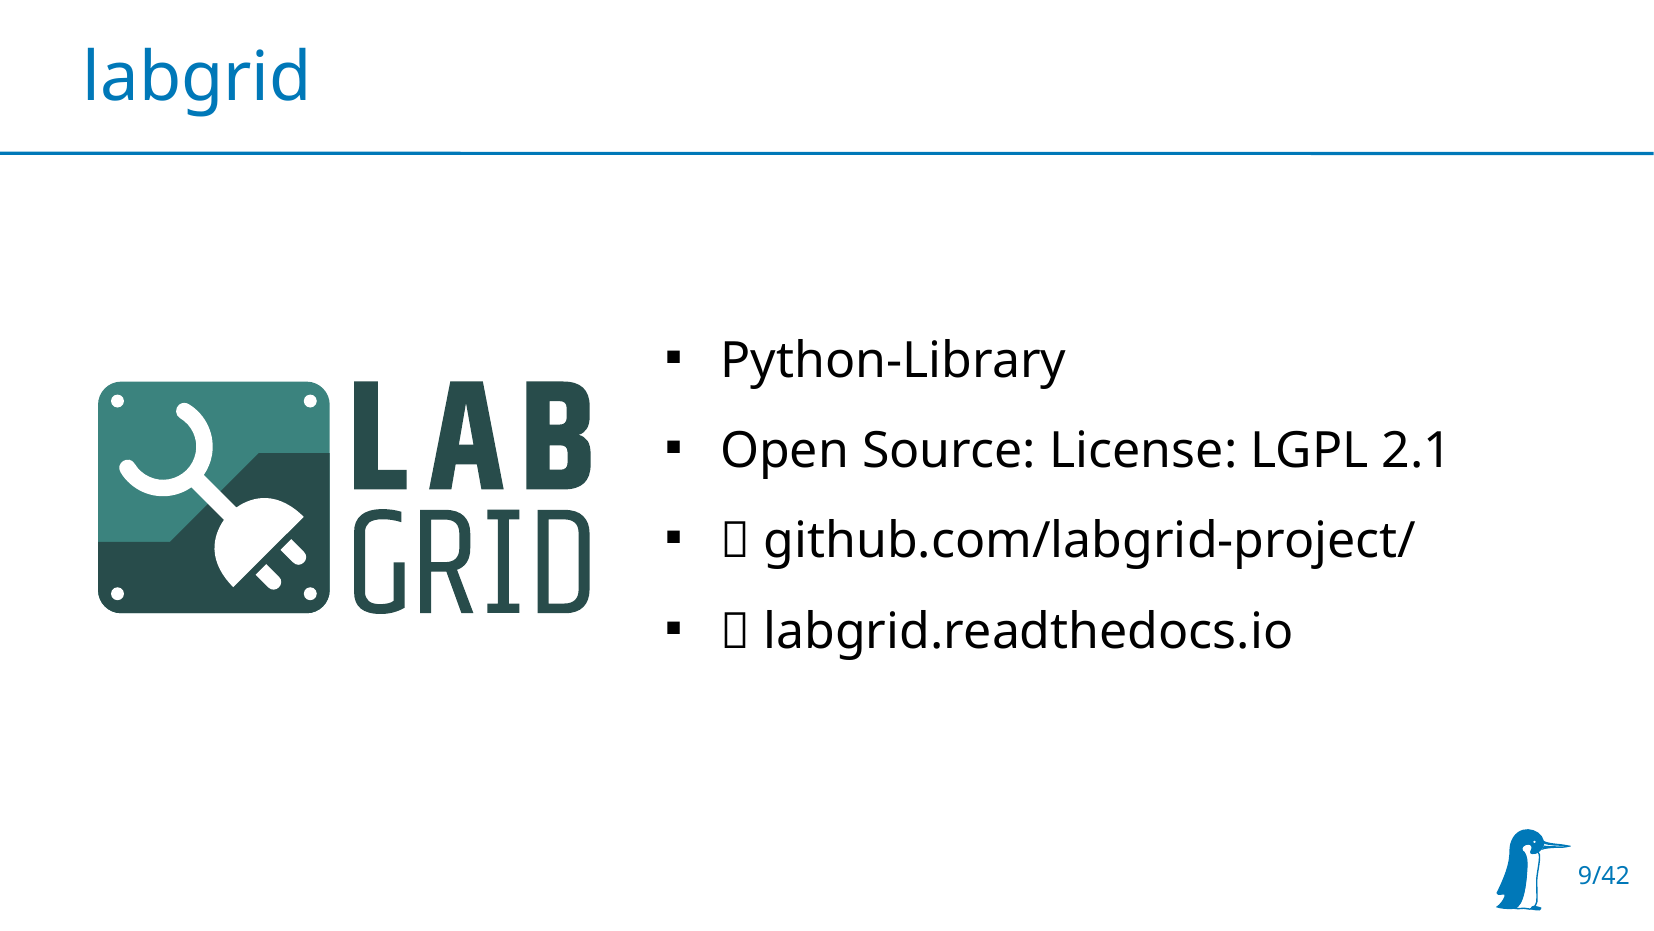

# labgrid
Python-Library
Open Source: License: LGPL 2.1
 github.com/labgrid-project/
 labgrid.readthedocs.io
9